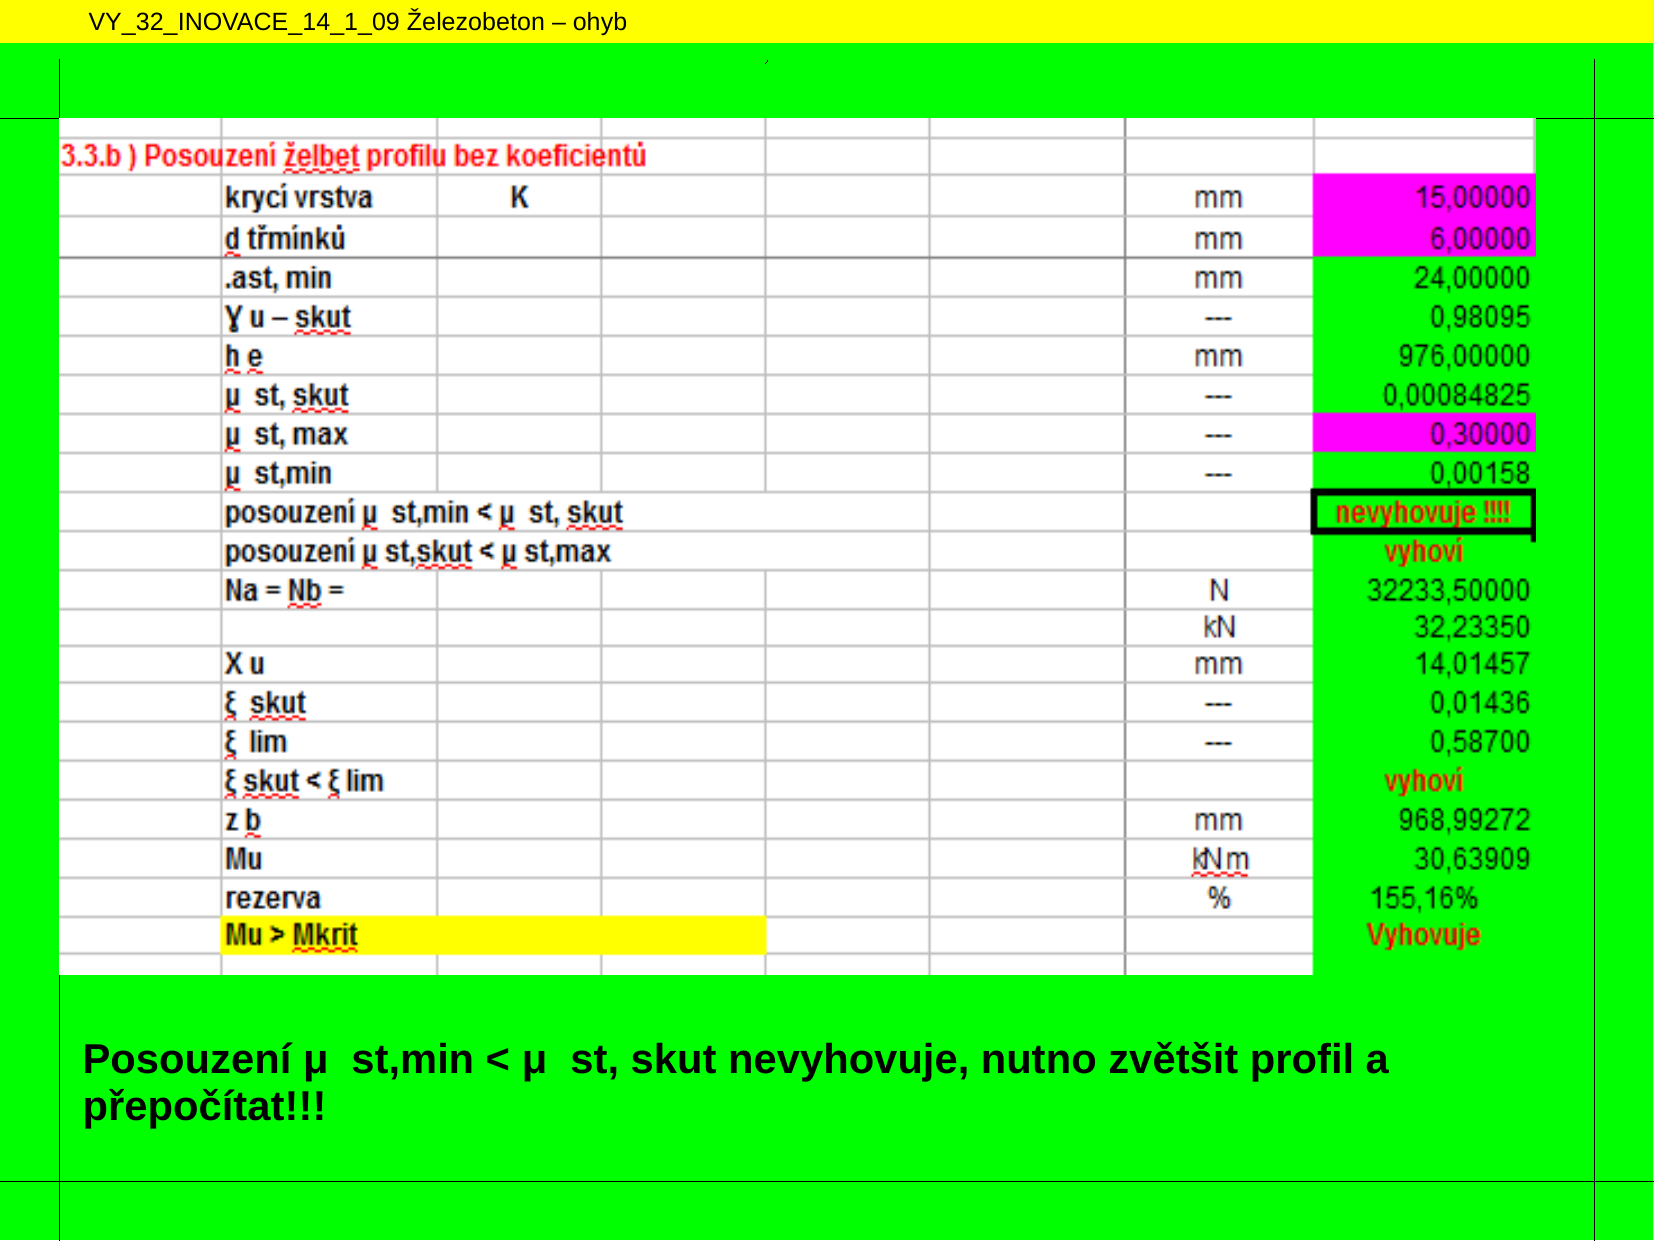

VY_32_INOVACE_14_1_09 Železobeton – ohyb
	VY_32_INOVACE_14_1_09 Železobeton – ohyb
Posouzení μ st,min < μ st, skut nevyhovuje, nutno zvětšit profil a přepočítat!!!